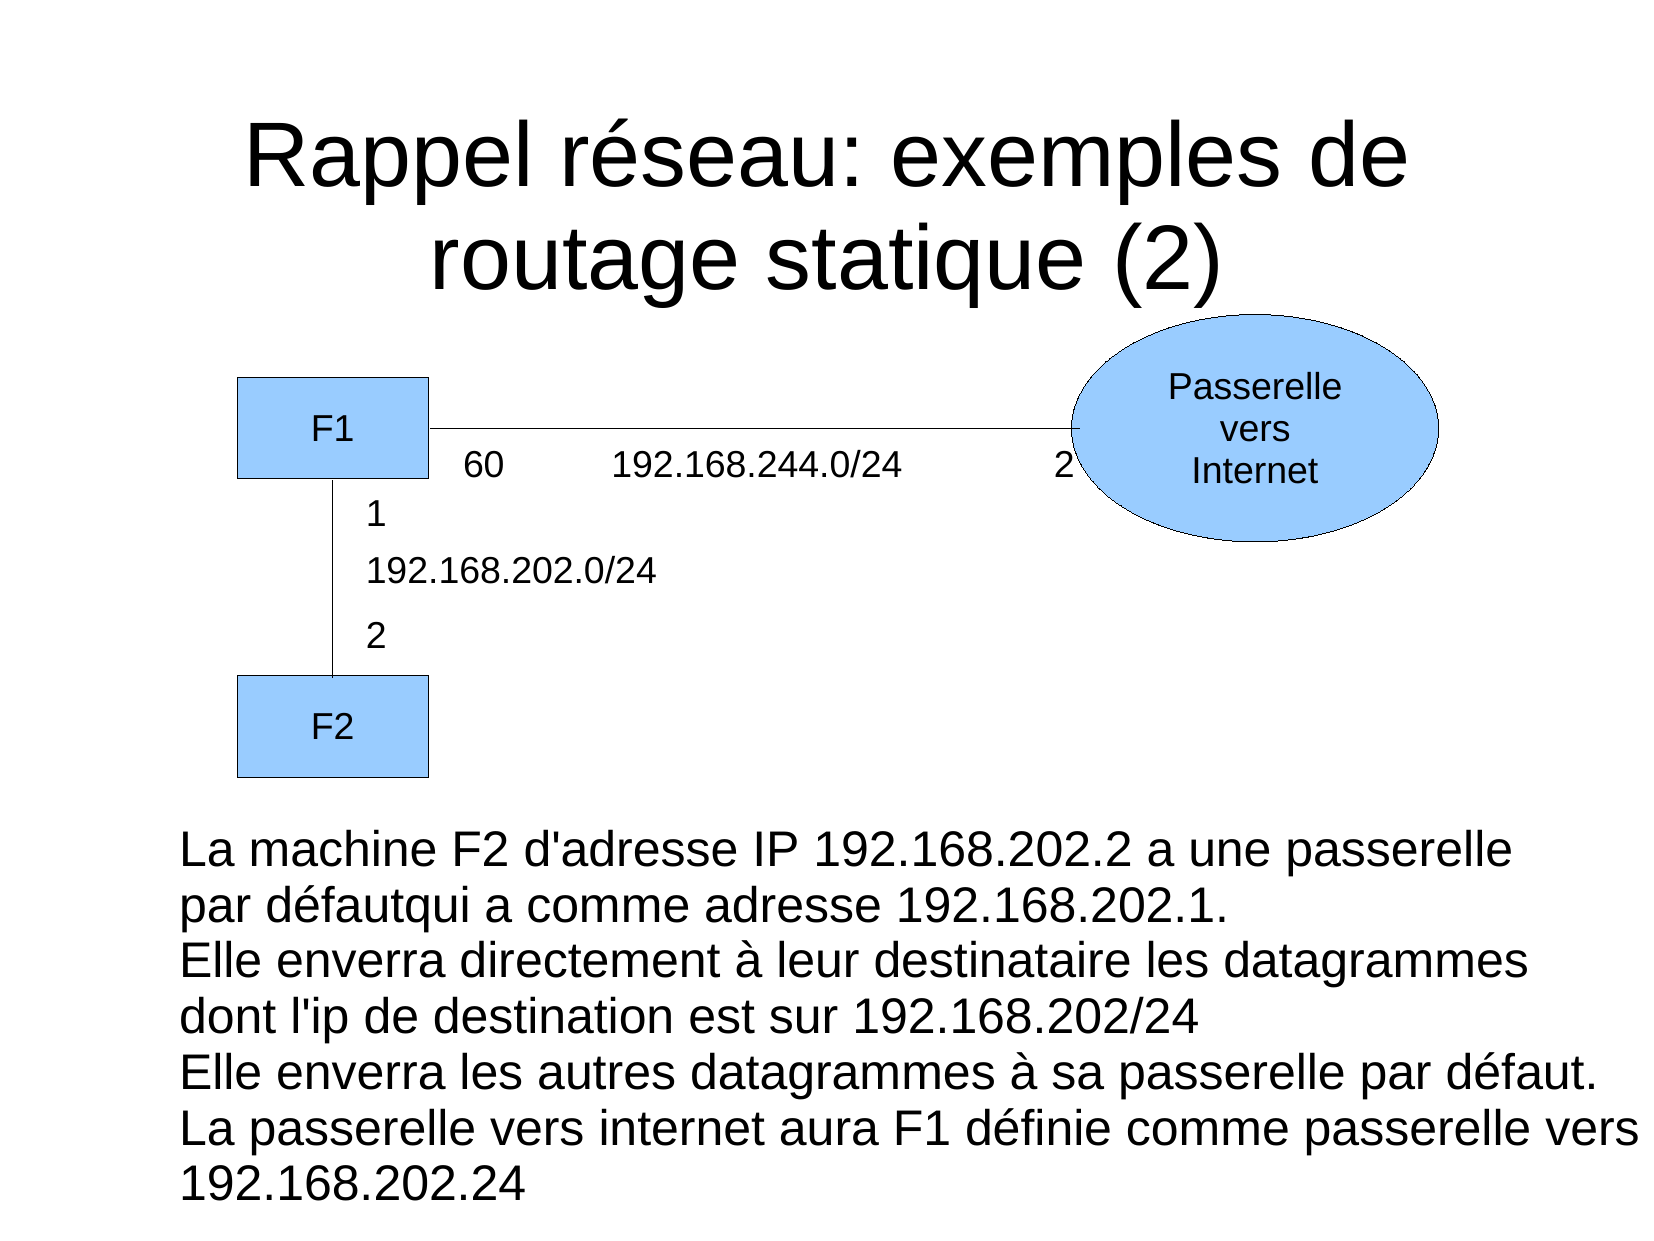

# Rappel réseau: exemples de routage statique (2)
Passerelle
vers
Internet
F1
60
192.168.244.0/24
2
1
192.168.202.0/24
2
F2
La machine F2 d'adresse IP 192.168.202.2 a une passerelle
par défautqui a comme adresse 192.168.202.1.
Elle enverra directement à leur destinataire les datagrammes
dont l'ip de destination est sur 192.168.202/24
Elle enverra les autres datagrammes à sa passerelle par défaut.
La passerelle vers internet aura F1 définie comme passerelle vers
192.168.202.24